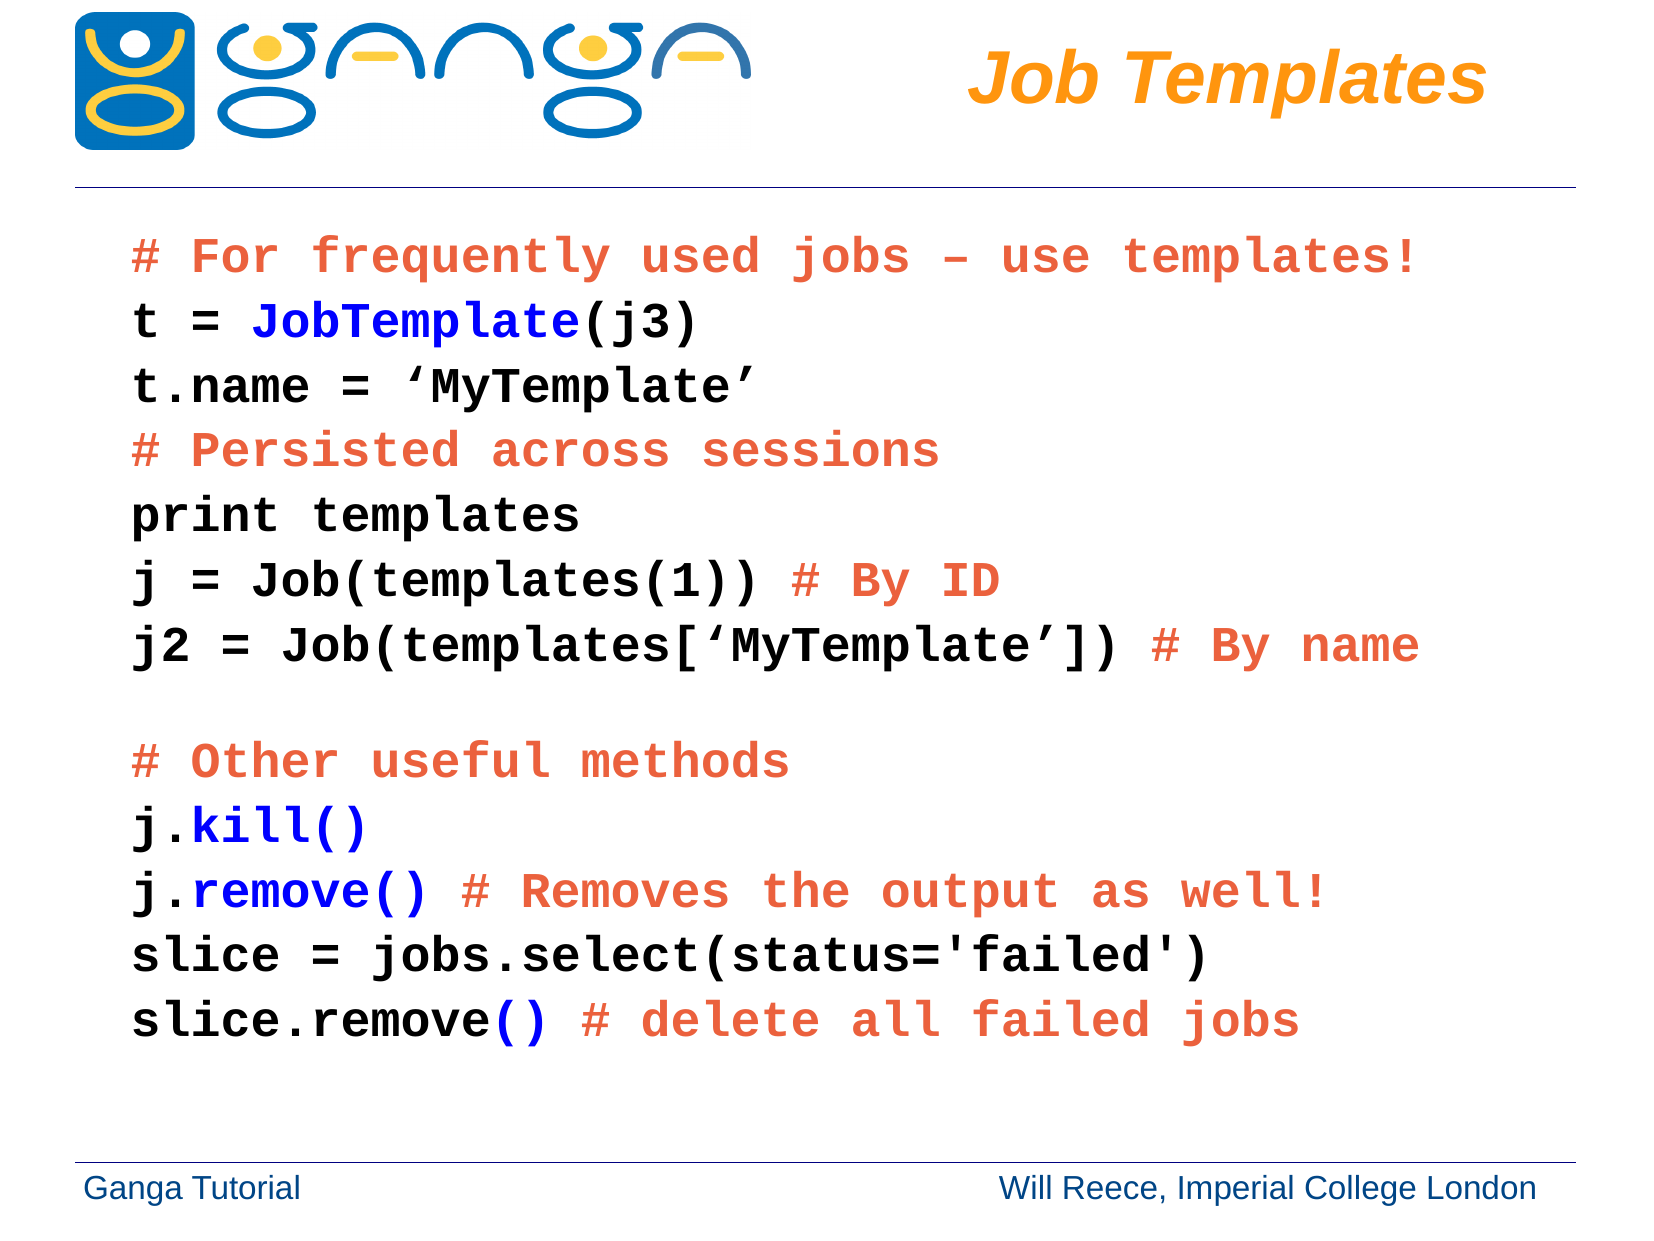

# Job Templates
# For frequently used jobs – use templates!
t = JobTemplate(j3)
t.name = ‘MyTemplate’
# Persisted across sessions
print templates
j = Job(templates(1)) # By ID
j2 = Job(templates[‘MyTemplate’]) # By name
# Other useful methods
j.kill()
j.remove() # Removes the output as well!
slice = jobs.select(status='failed')
slice.remove() # delete all failed jobs
Ganga Tutorial
Will Reece, Imperial College London